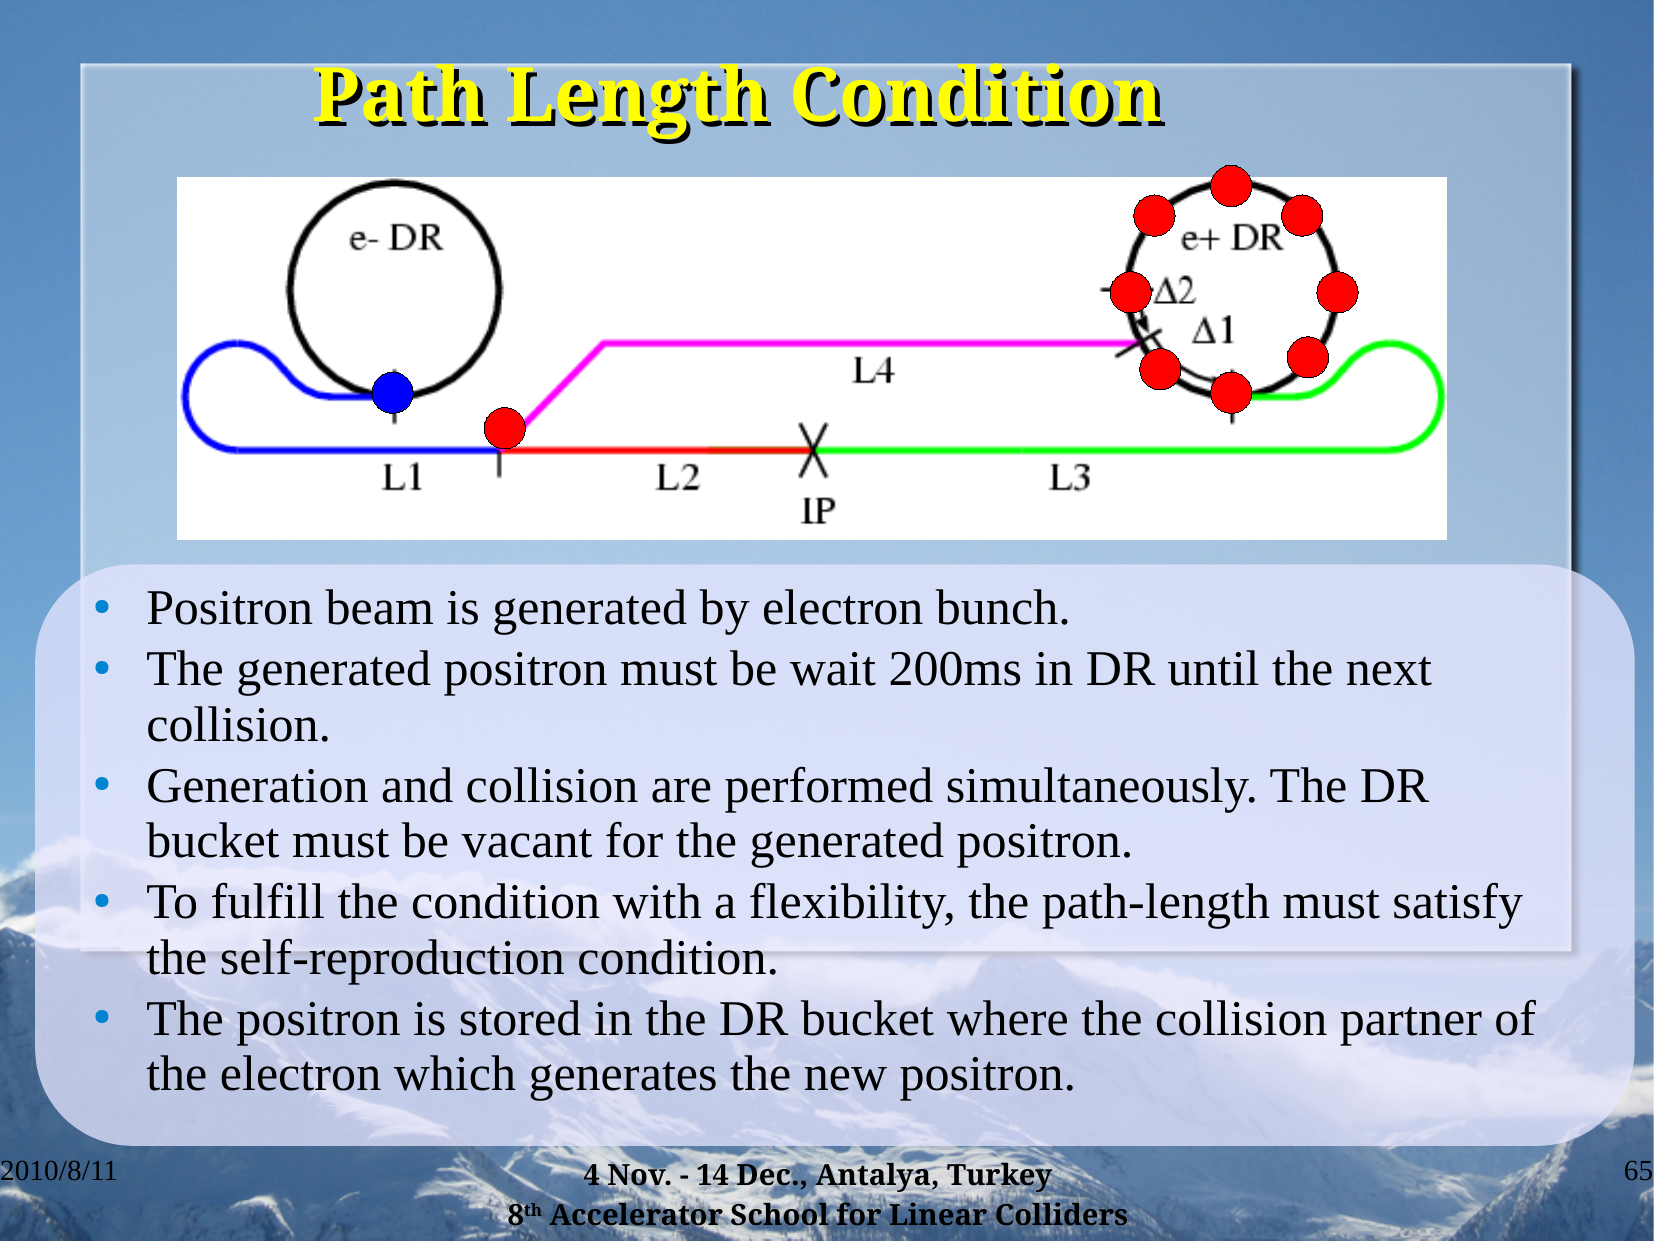

# Path Length Condition
Positron beam is generated by electron bunch.
The generated positron must be wait 200ms in DR until the next collision.
Generation and collision are performed simultaneously. The DR bucket must be vacant for the generated positron.
To fulfill the condition with a flexibility, the path-length must satisfy the self-reproduction condition.
The positron is stored in the DR bucket where the collision partner of the electron which generates the new positron.
2010/8/11
65